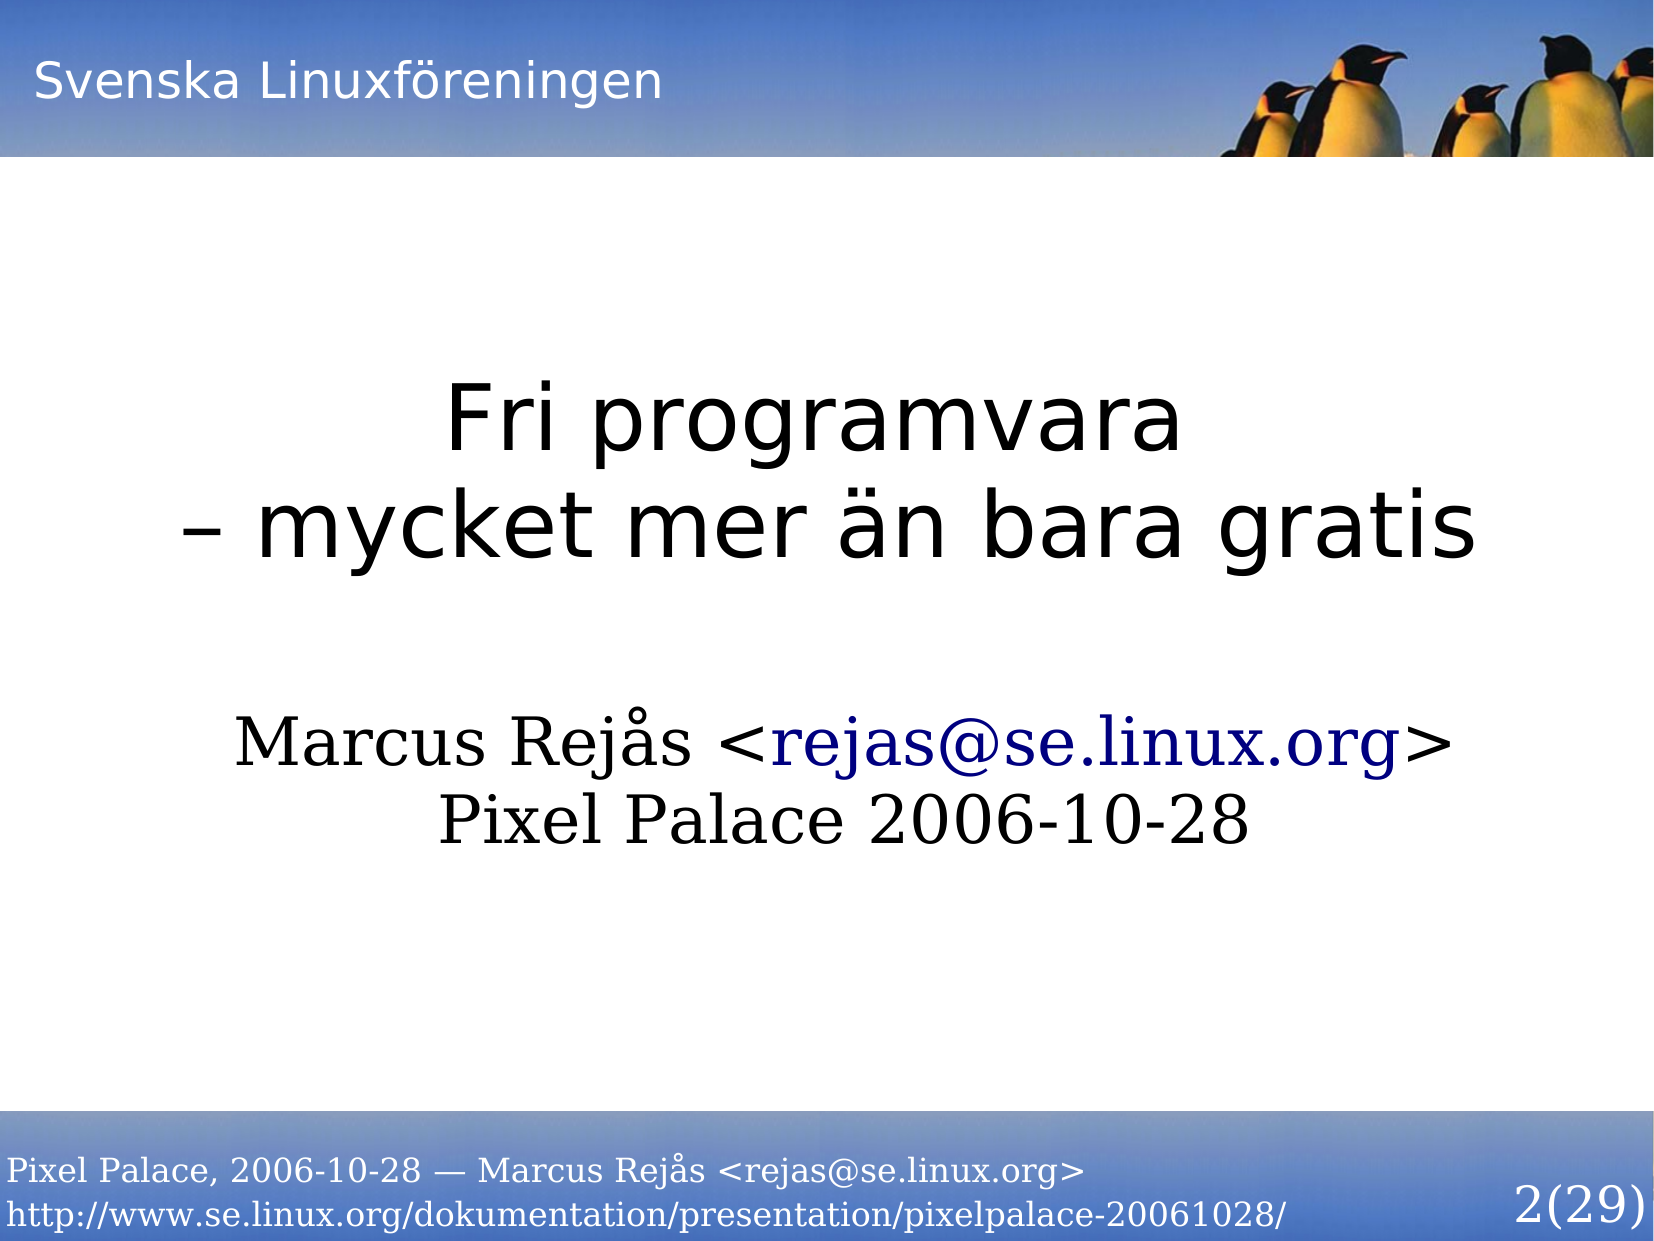

# Fri programvara – mycket mer än bara gratis
Marcus Rejås <rejas@se.linux.org>
Pixel Palace 2006-10-28